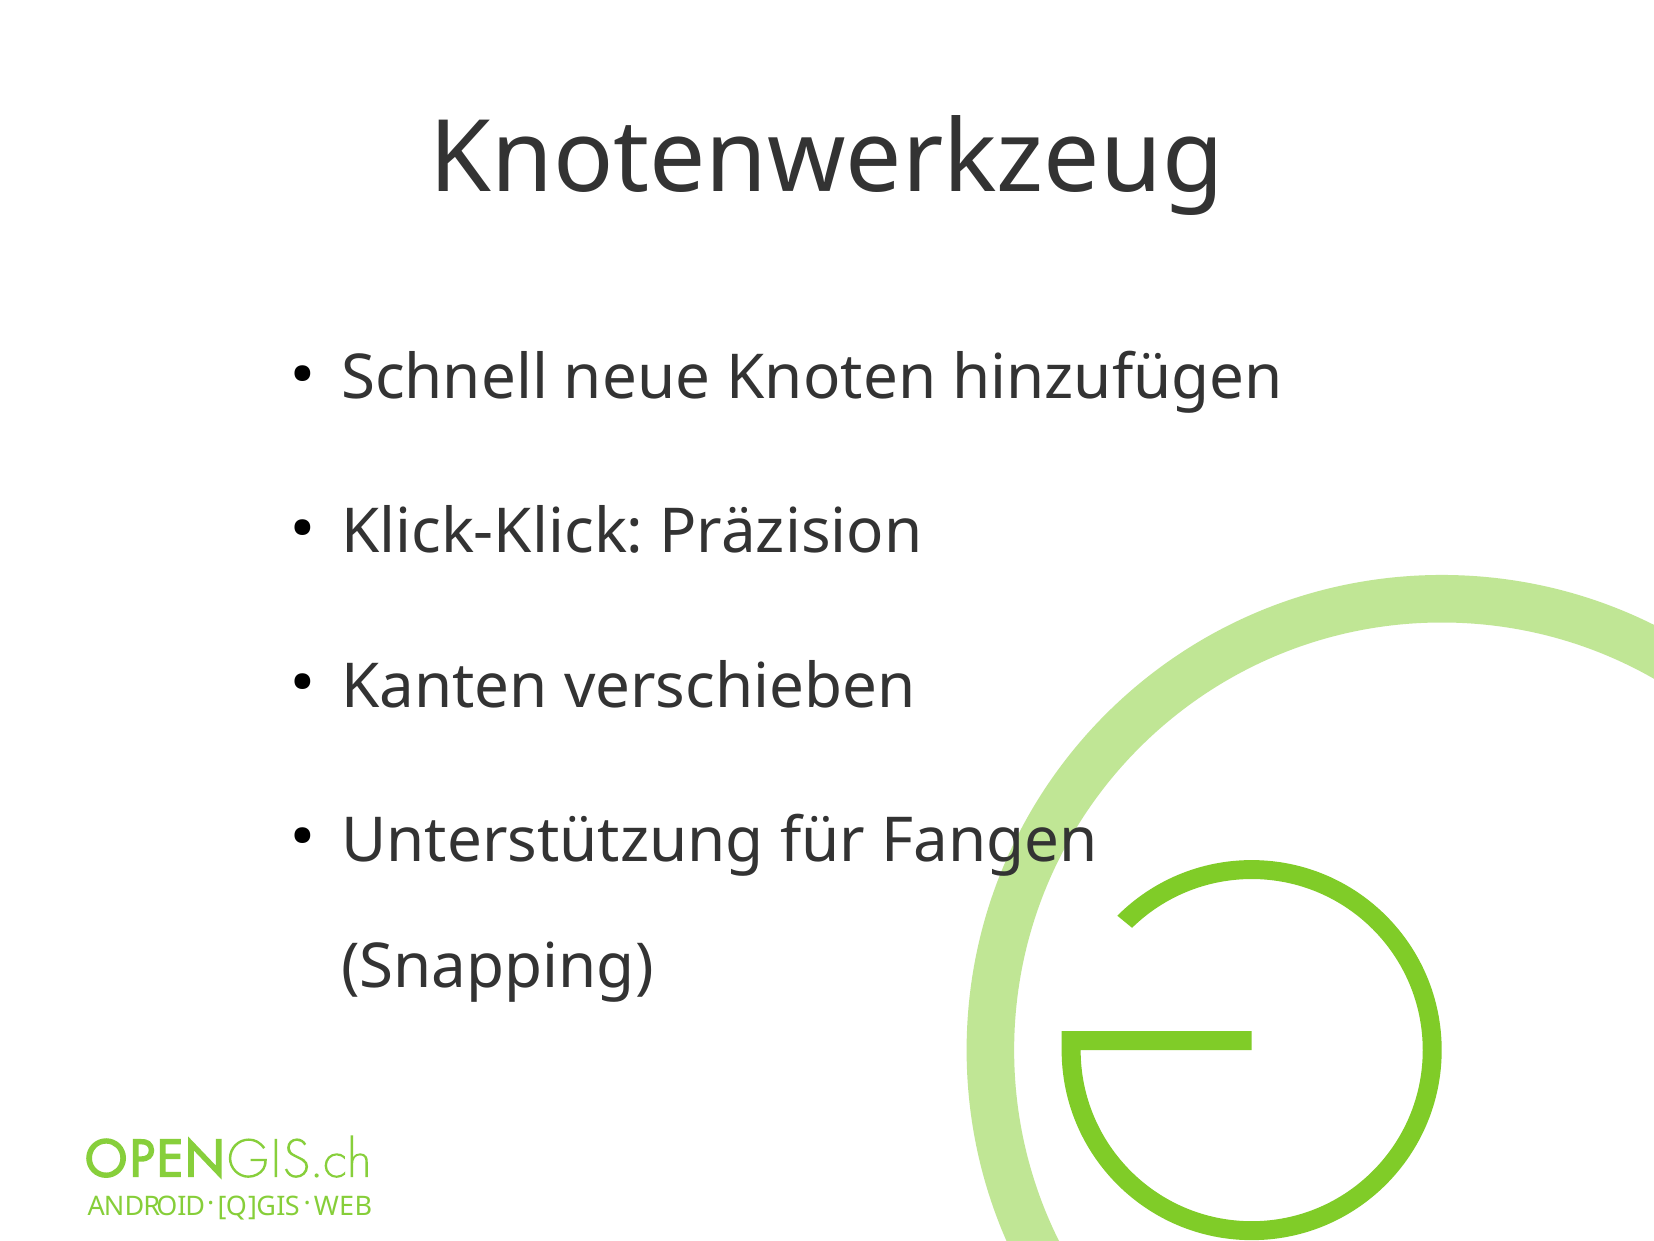

# Knotenwerkzeug
Schnell neue Knoten hinzufügen
Klick-Klick: Präzision
Kanten verschieben
Unterstützung für Fangen (Snapping)